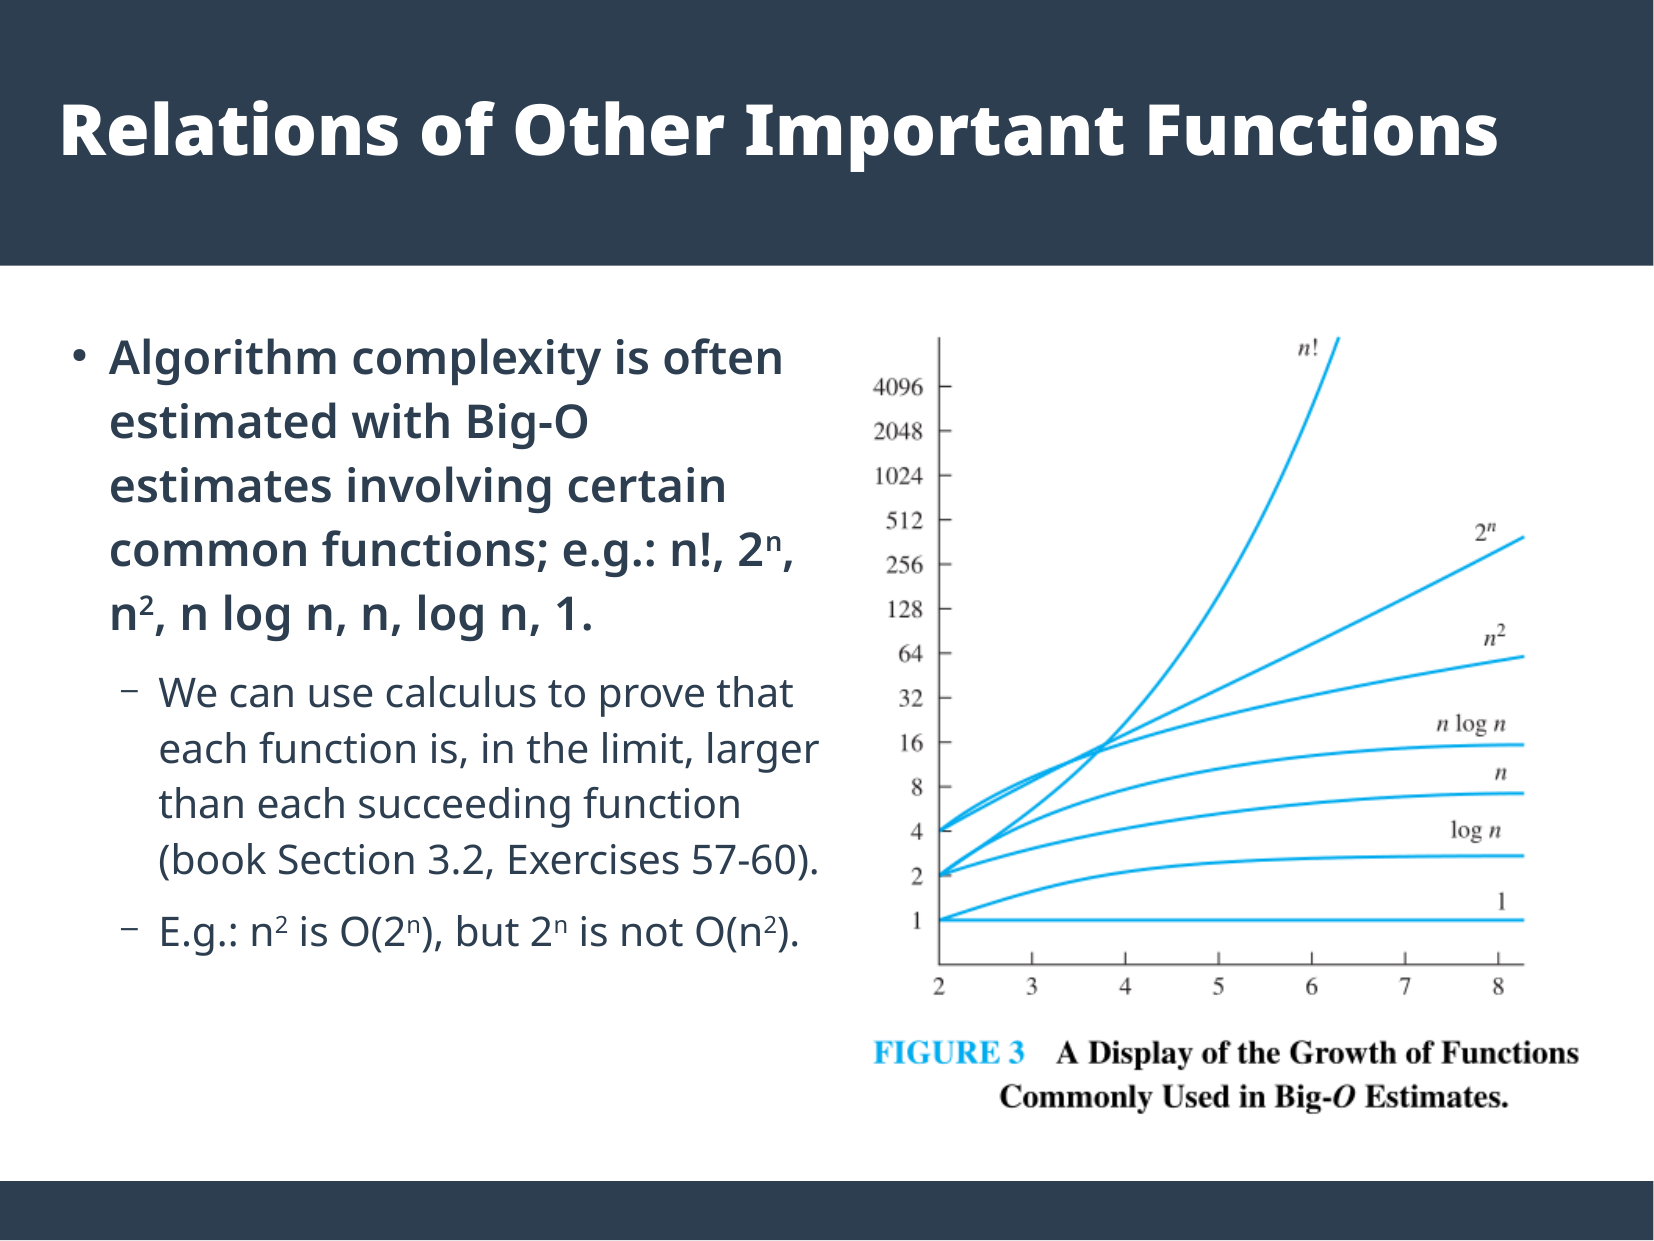

# Relations of Other Important Functions
Algorithm complexity is often estimated with Big-O estimates involving certain common functions; e.g.: n!, 2n, n2, n log n, n, log n, 1.
We can use calculus to prove that each function is, in the limit, larger than each succeeding function (book Section 3.2, Exercises 57-60).
E.g.: n2 is O(2n), but 2n is not O(n2).